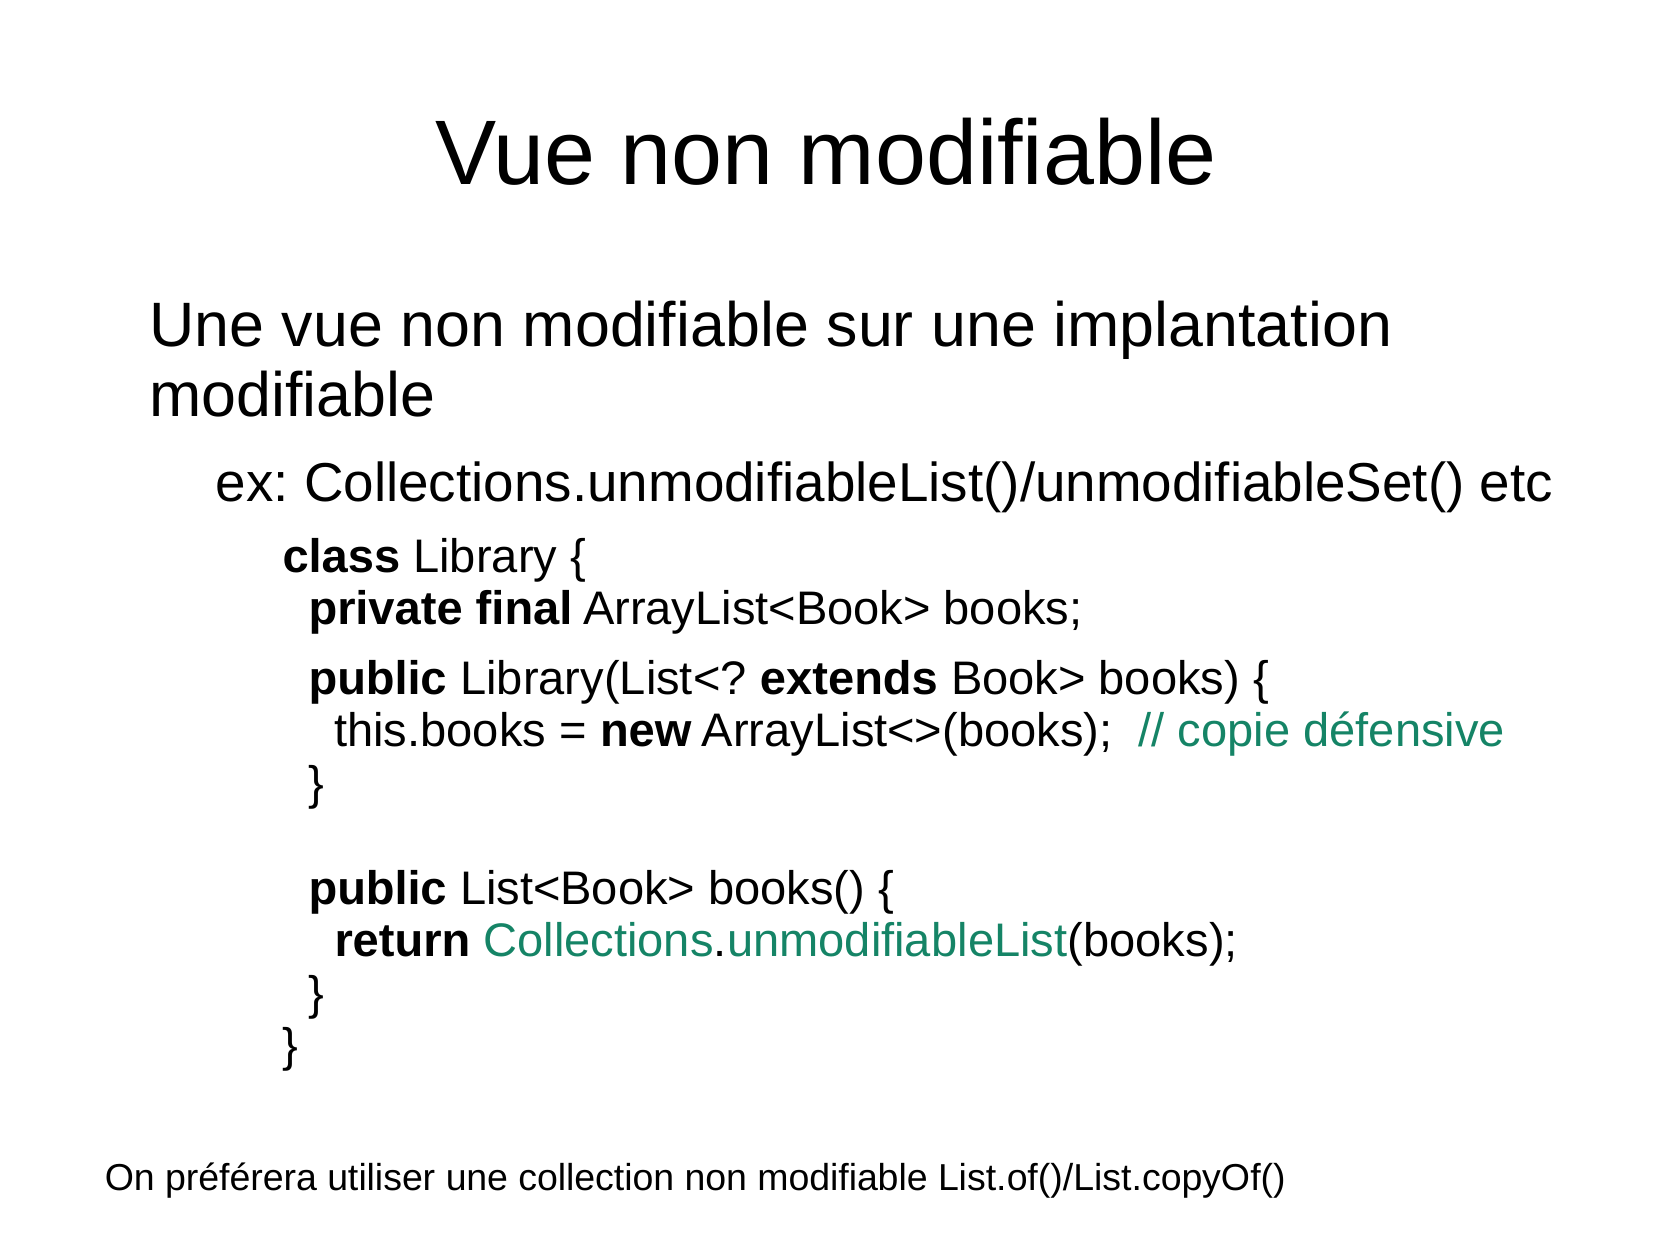

# Vue non modifiable
Une vue non modifiable sur une implantation modifiable
ex: Collections.unmodifiableList()/unmodifiableSet() etc
class Library {
 private final ArrayList<Book> books;
 public Library(List<? extends Book> books) {
 this.books = new ArrayList<>(books); // copie défensive
 }
 public List<Book> books() {
 return Collections.unmodifiableList(books);
 }
}
On préférera utiliser une collection non modifiable List.of()/List.copyOf()